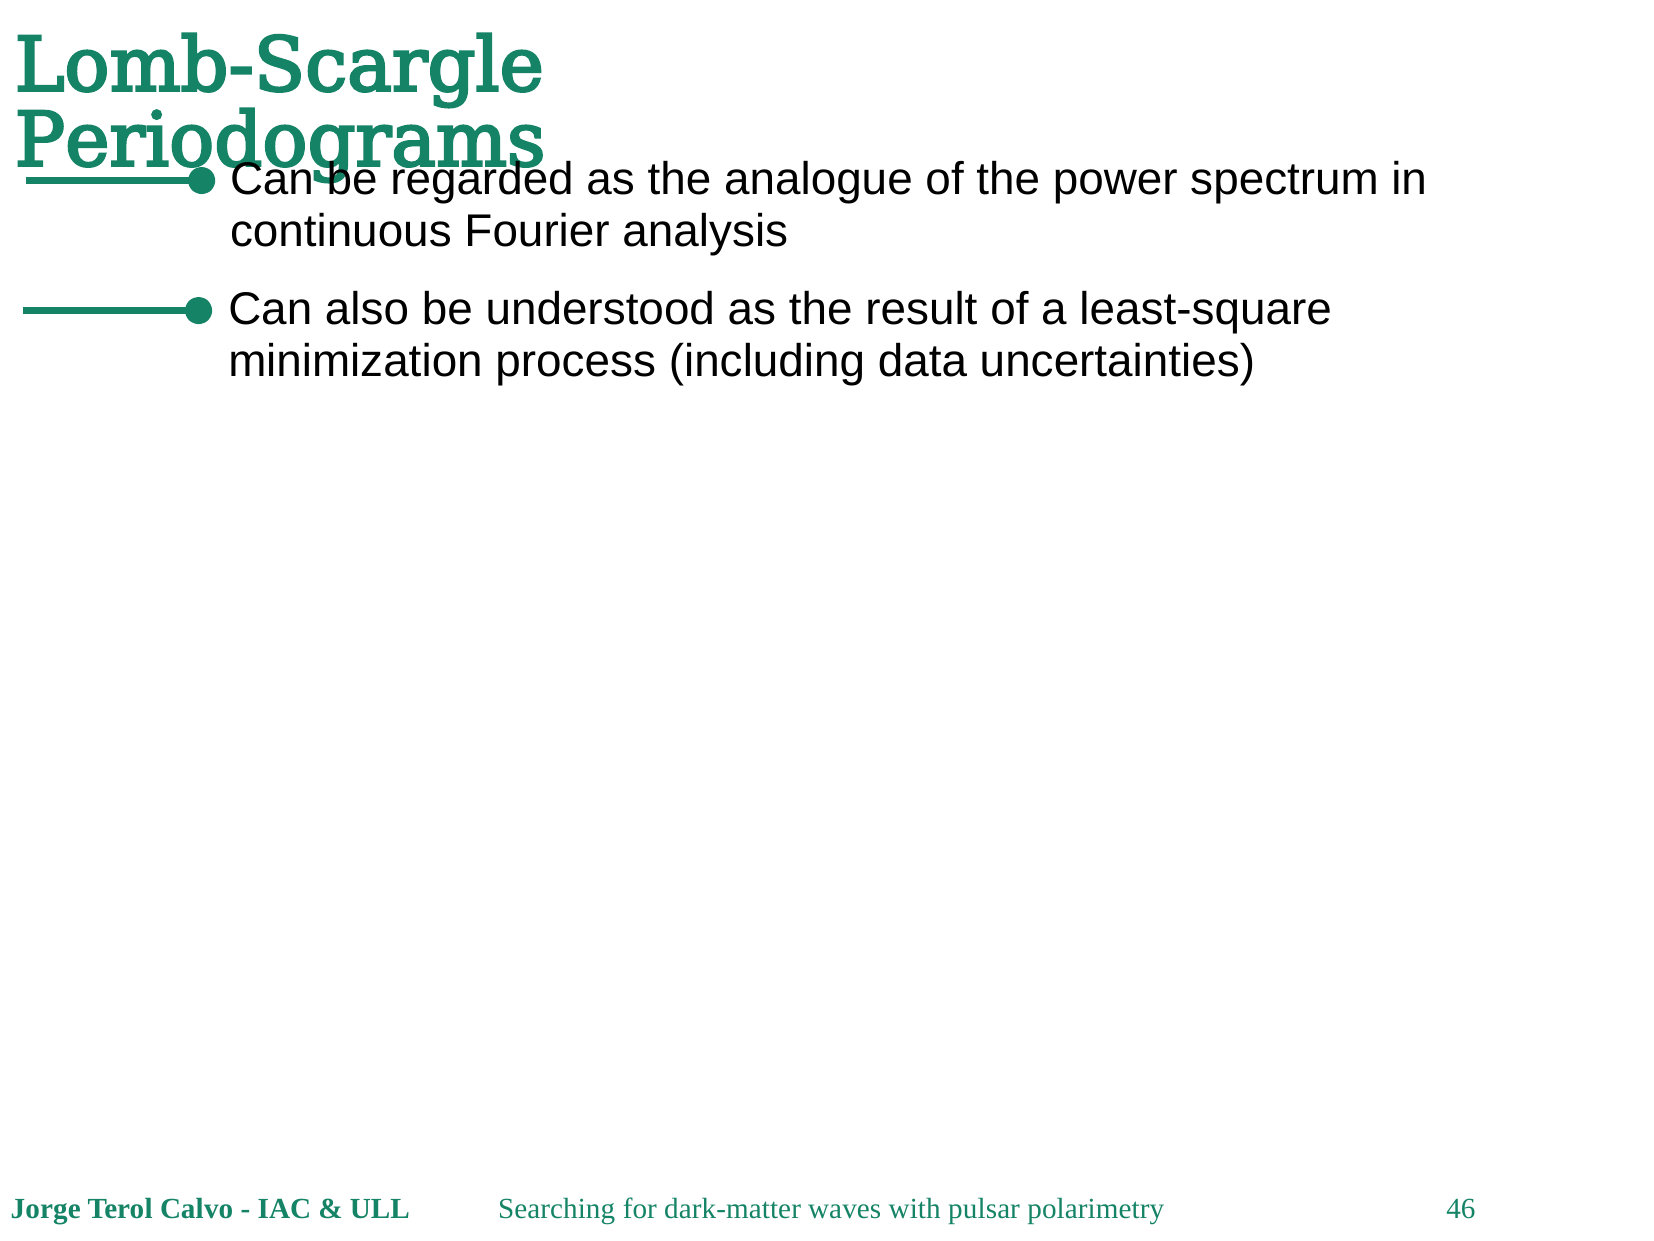

Lomb-Scargle Periodograms
Can be regarded as the analogue of the power spectrum in continuous Fourier analysis
Can also be understood as the result of a least-square minimization process (including data uncertainties)
Jorge Terol Calvo - IAC & ULL
Searching for dark-matter waves with pulsar polarimetry
46